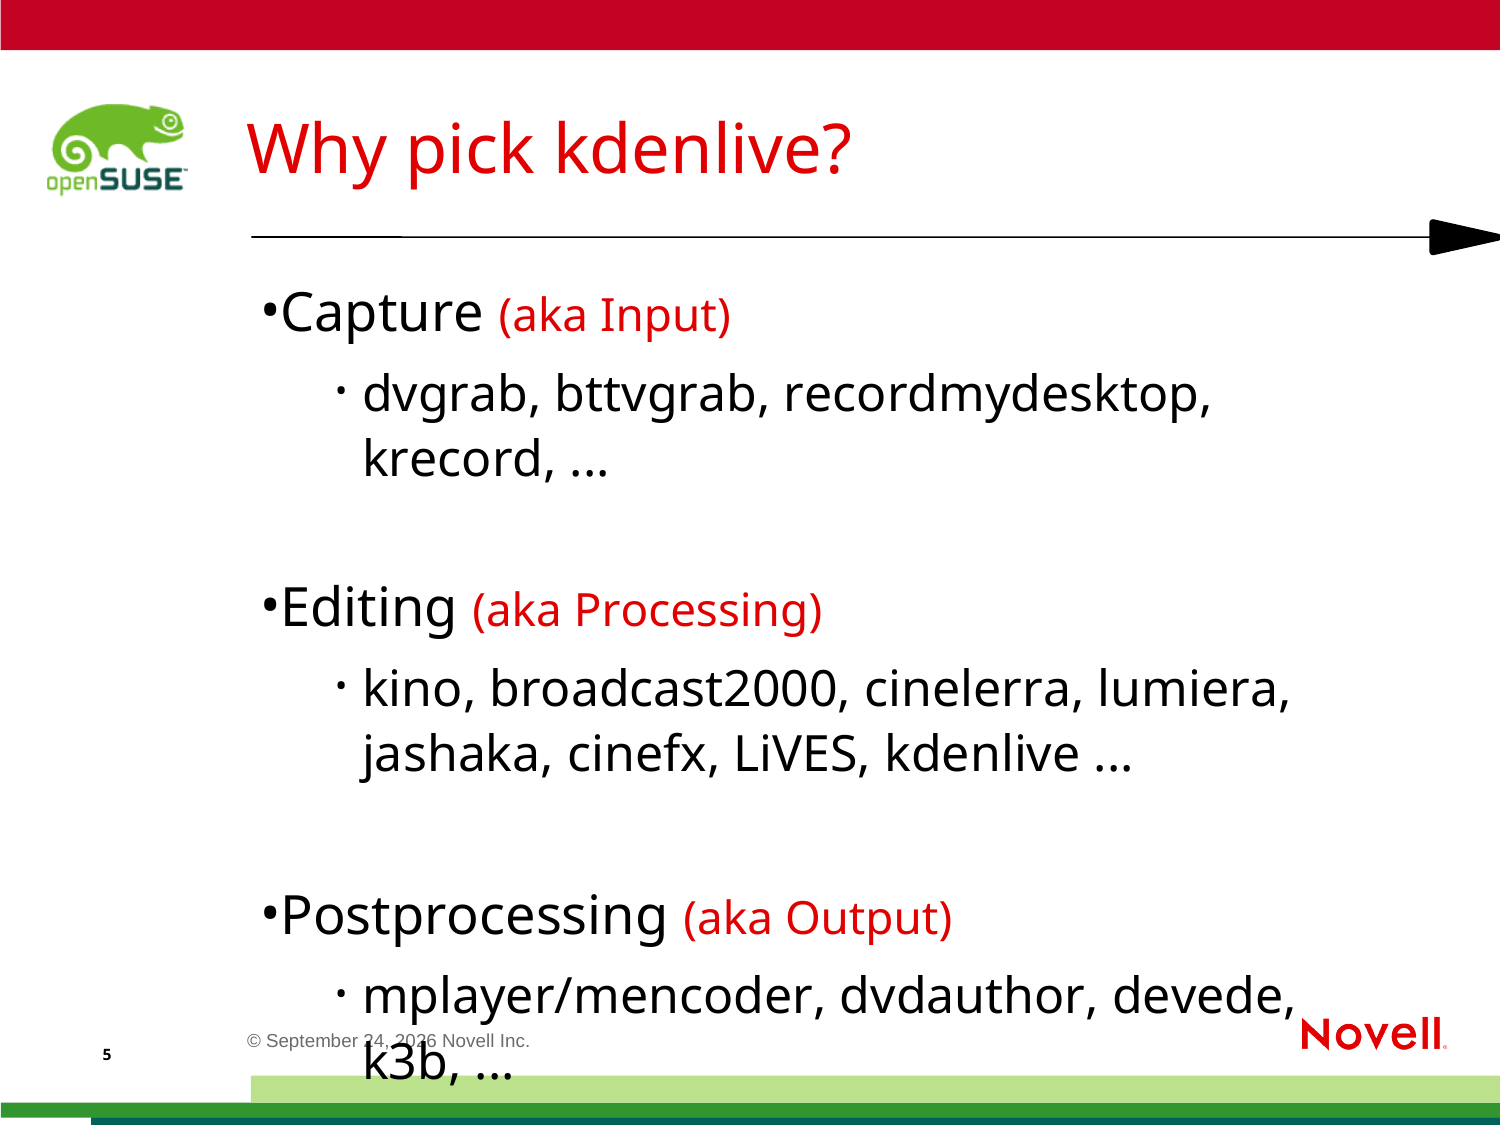

# Why pick kdenlive?
Capture (aka Input)
dvgrab, bttvgrab, recordmydesktop, krecord, ...
Editing (aka Processing)
kino, broadcast2000, cinelerra, lumiera, jashaka, cinefx, LiVES, kdenlive ...
Postprocessing (aka Output)
mplayer/mencoder, dvdauthor, devede, k3b, ...